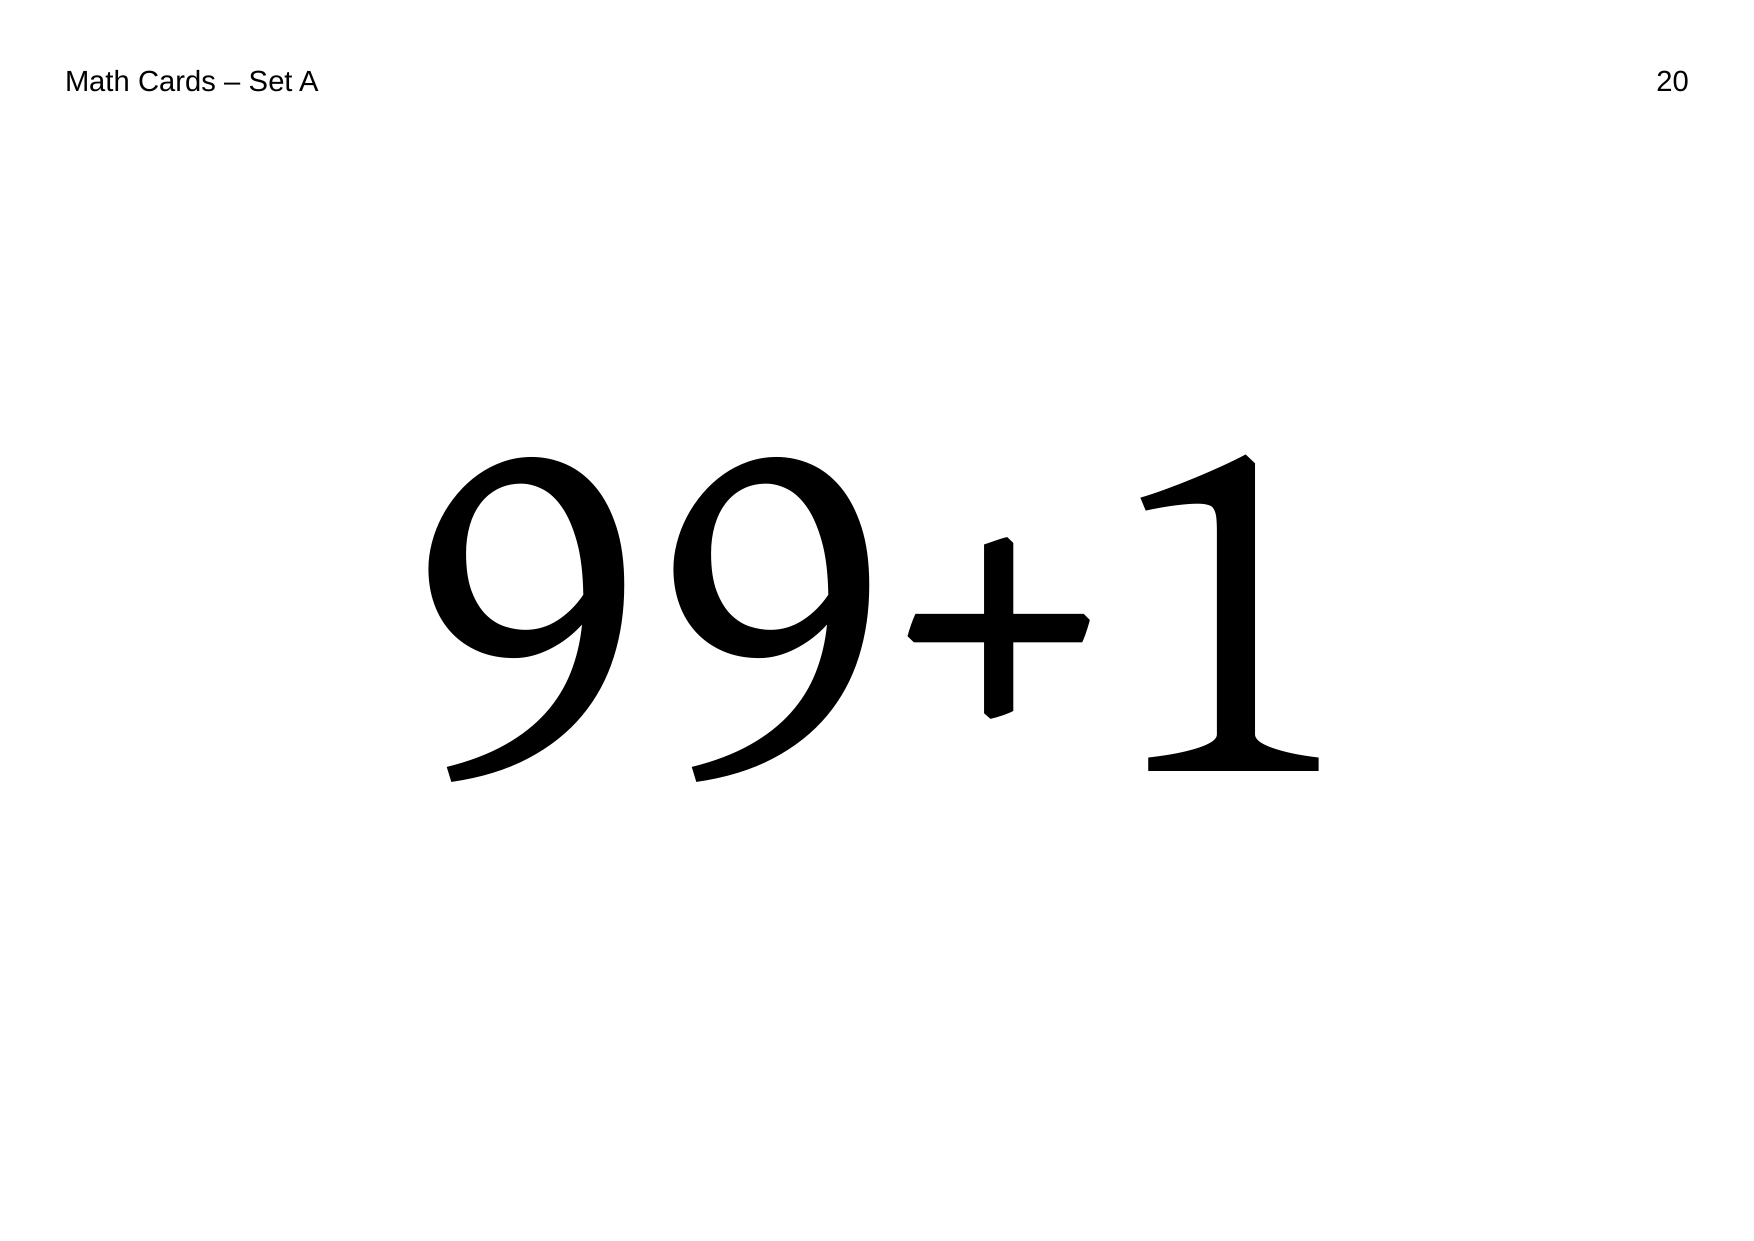

Math Cards – Set A
20
99+1